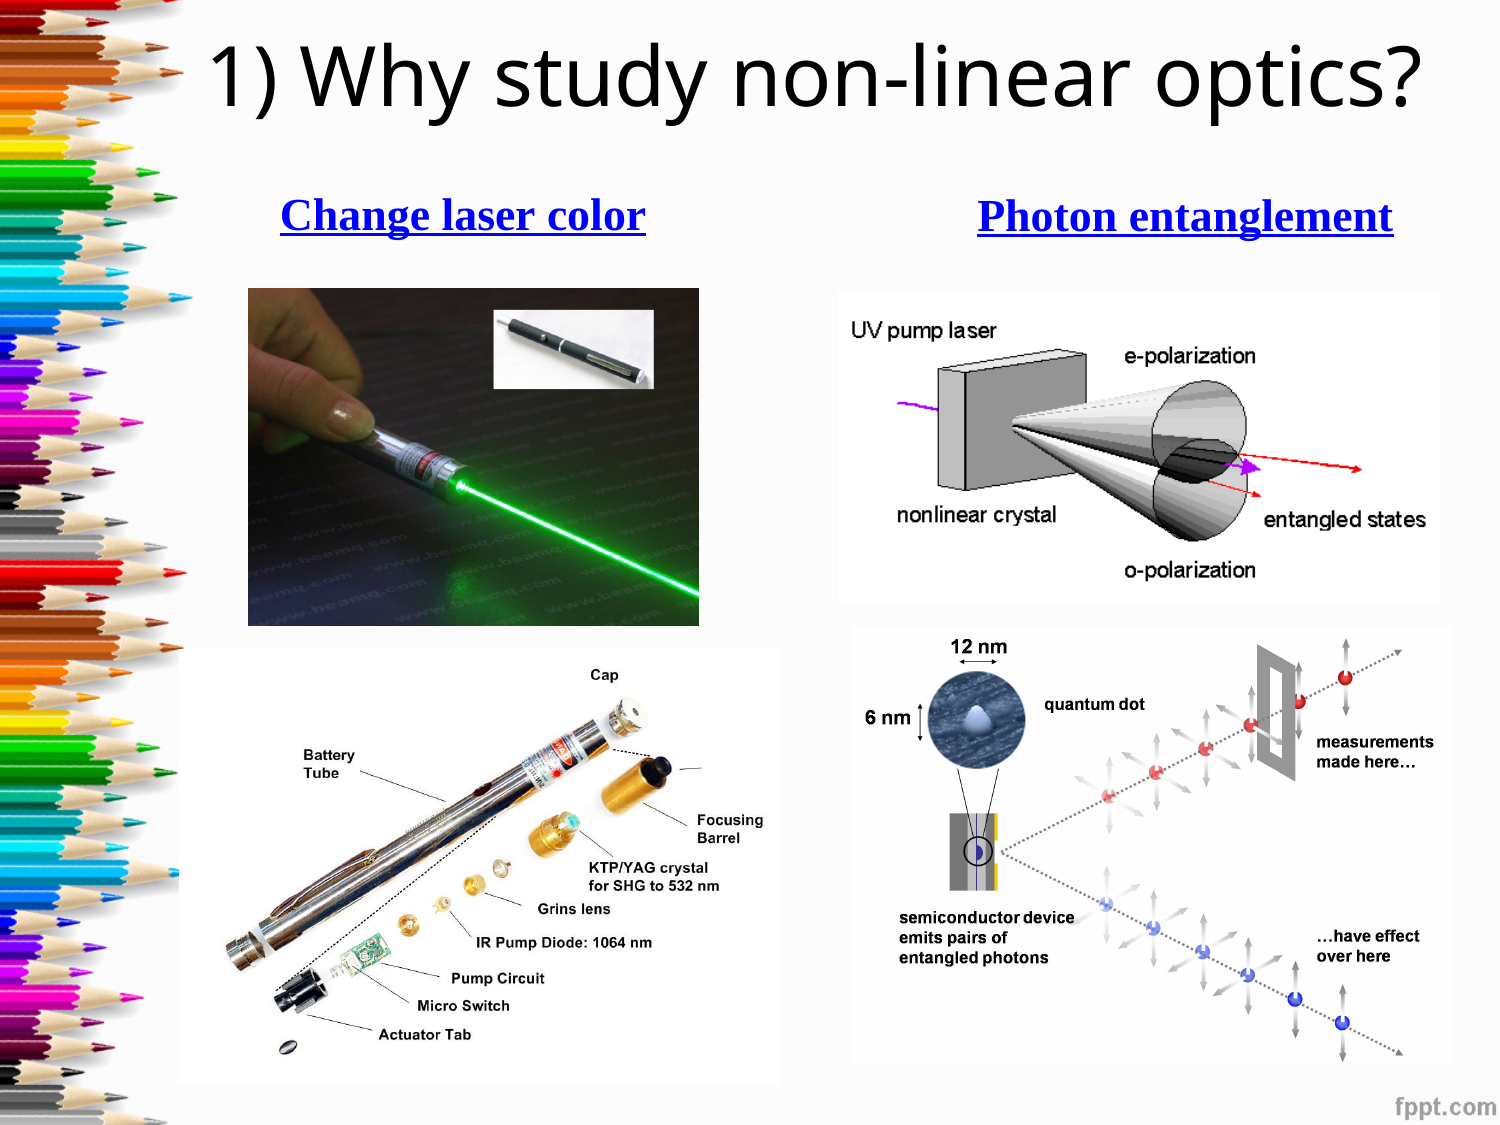

# 1) Why study non-linear optics?
Change laser color
Photon entanglement